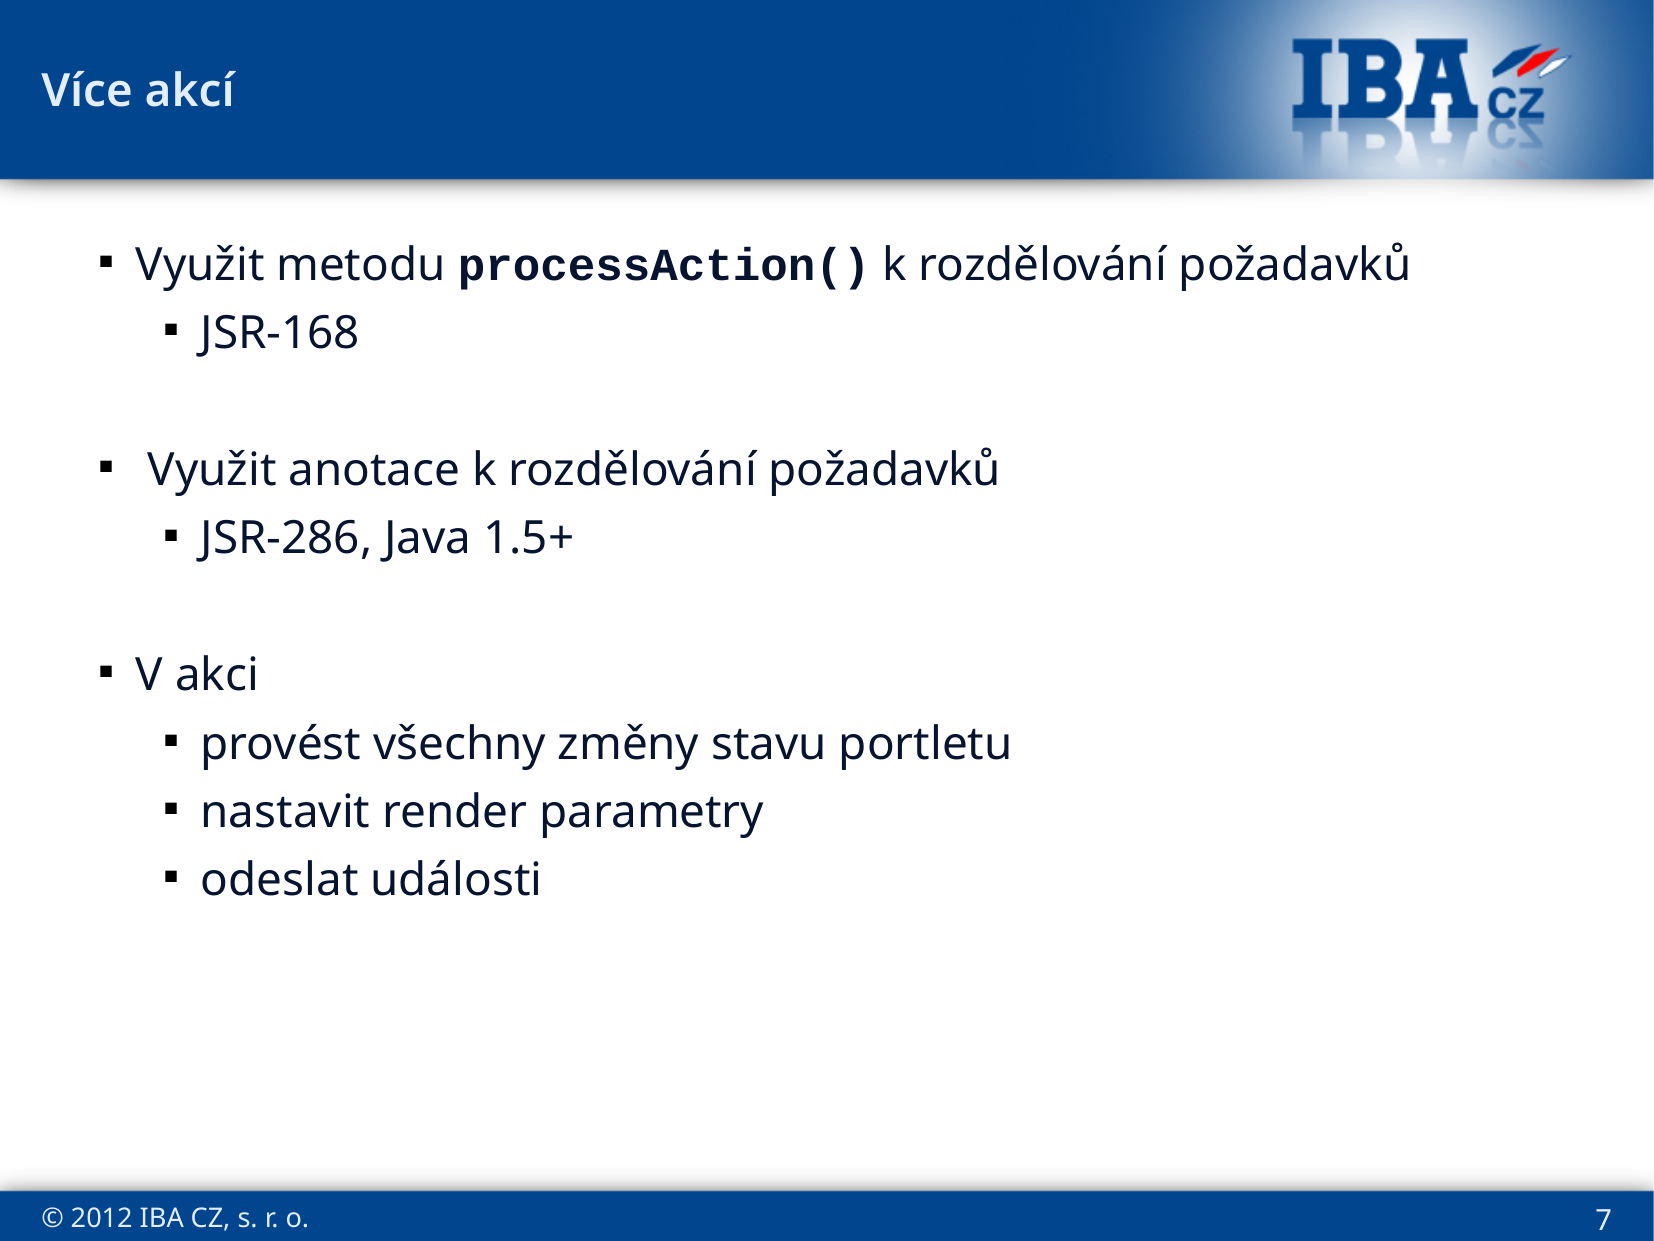

# Více akcí
Využit metodu processAction() k rozdělování požadavků
JSR-168
 Využit anotace k rozdělování požadavků
JSR-286, Java 1.5+
V akci
provést všechny změny stavu portletu
nastavit render parametry
odeslat události
7